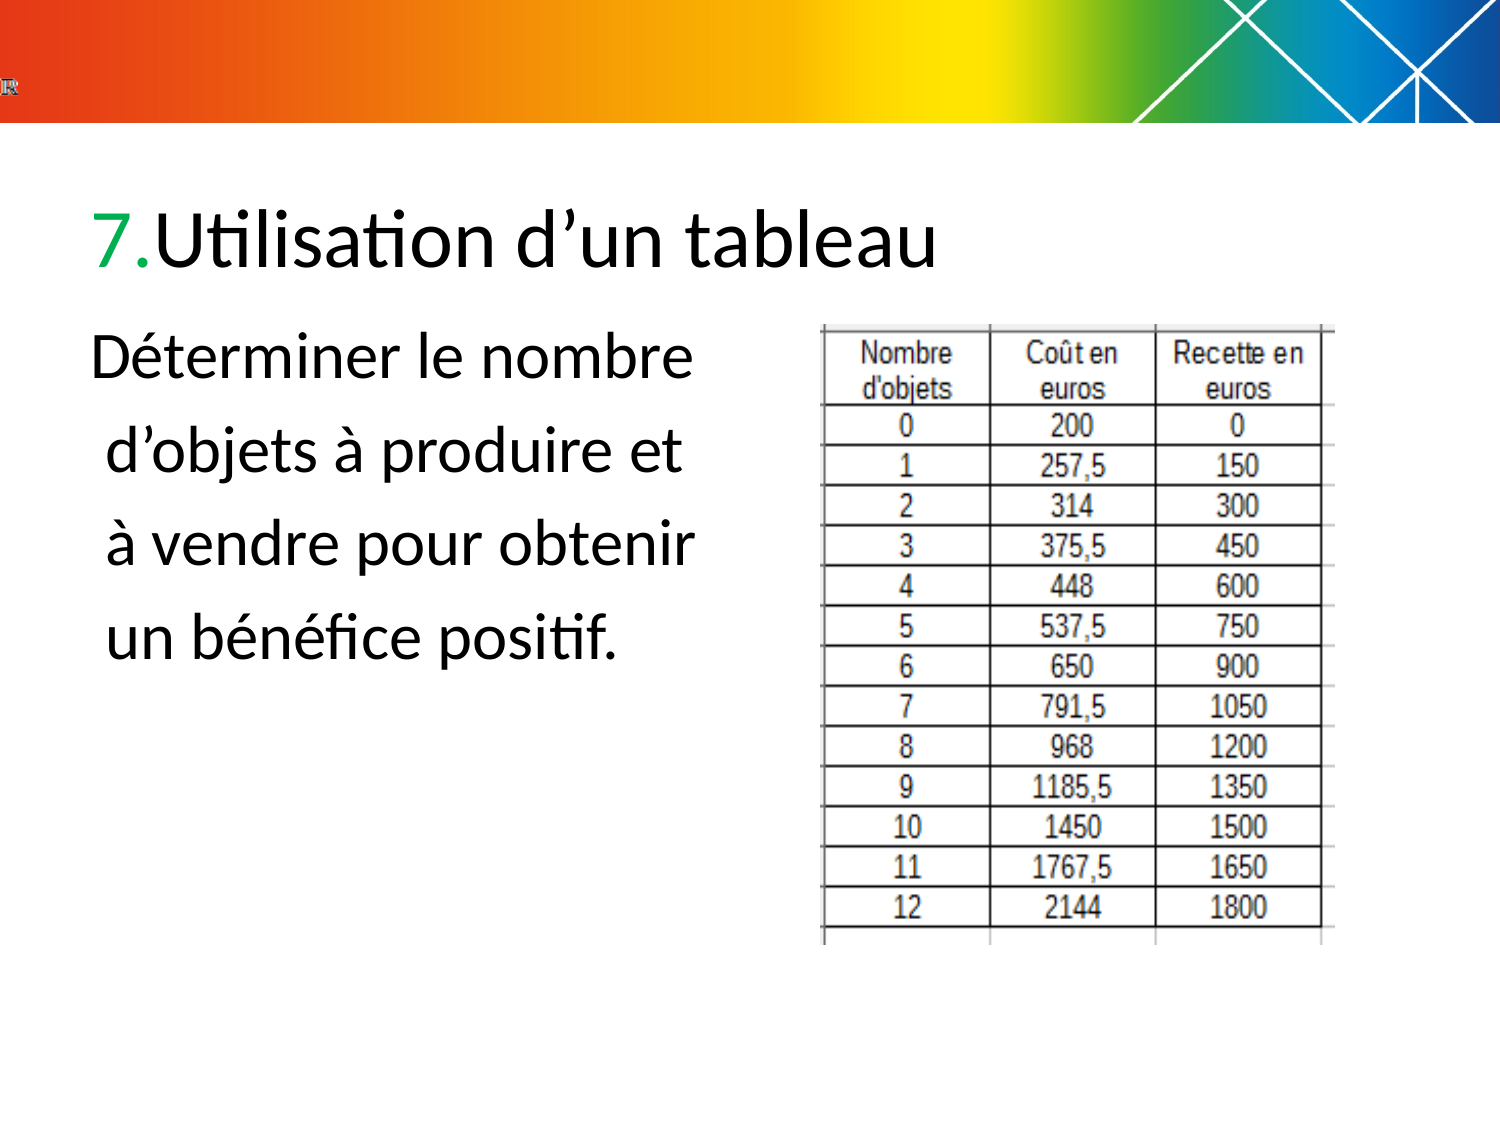

# 7.Utilisation d’un tableau
Déterminer le nombre
 d’objets à produire et
 à vendre pour obtenir
 un bénéfice positif.